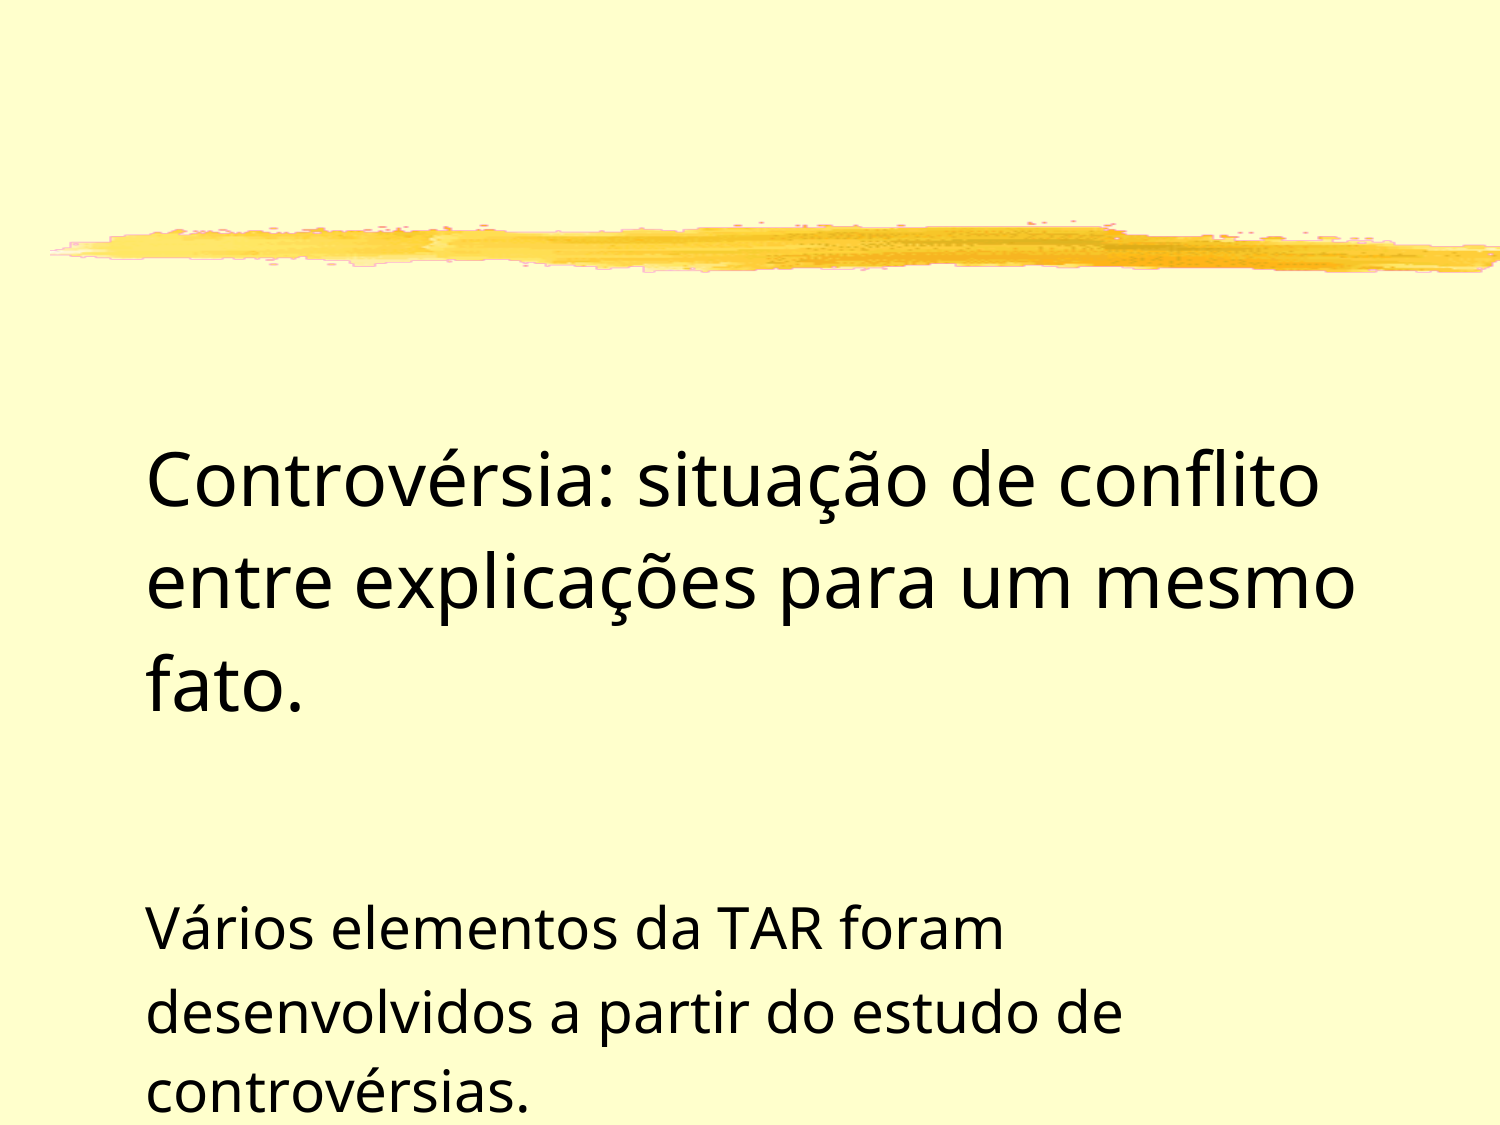

#
	Controvérsia: situação de conflito entre explicações para um mesmo fato.
	Vários elementos da TAR foram desenvolvidos a partir do estudo de controvérsias.